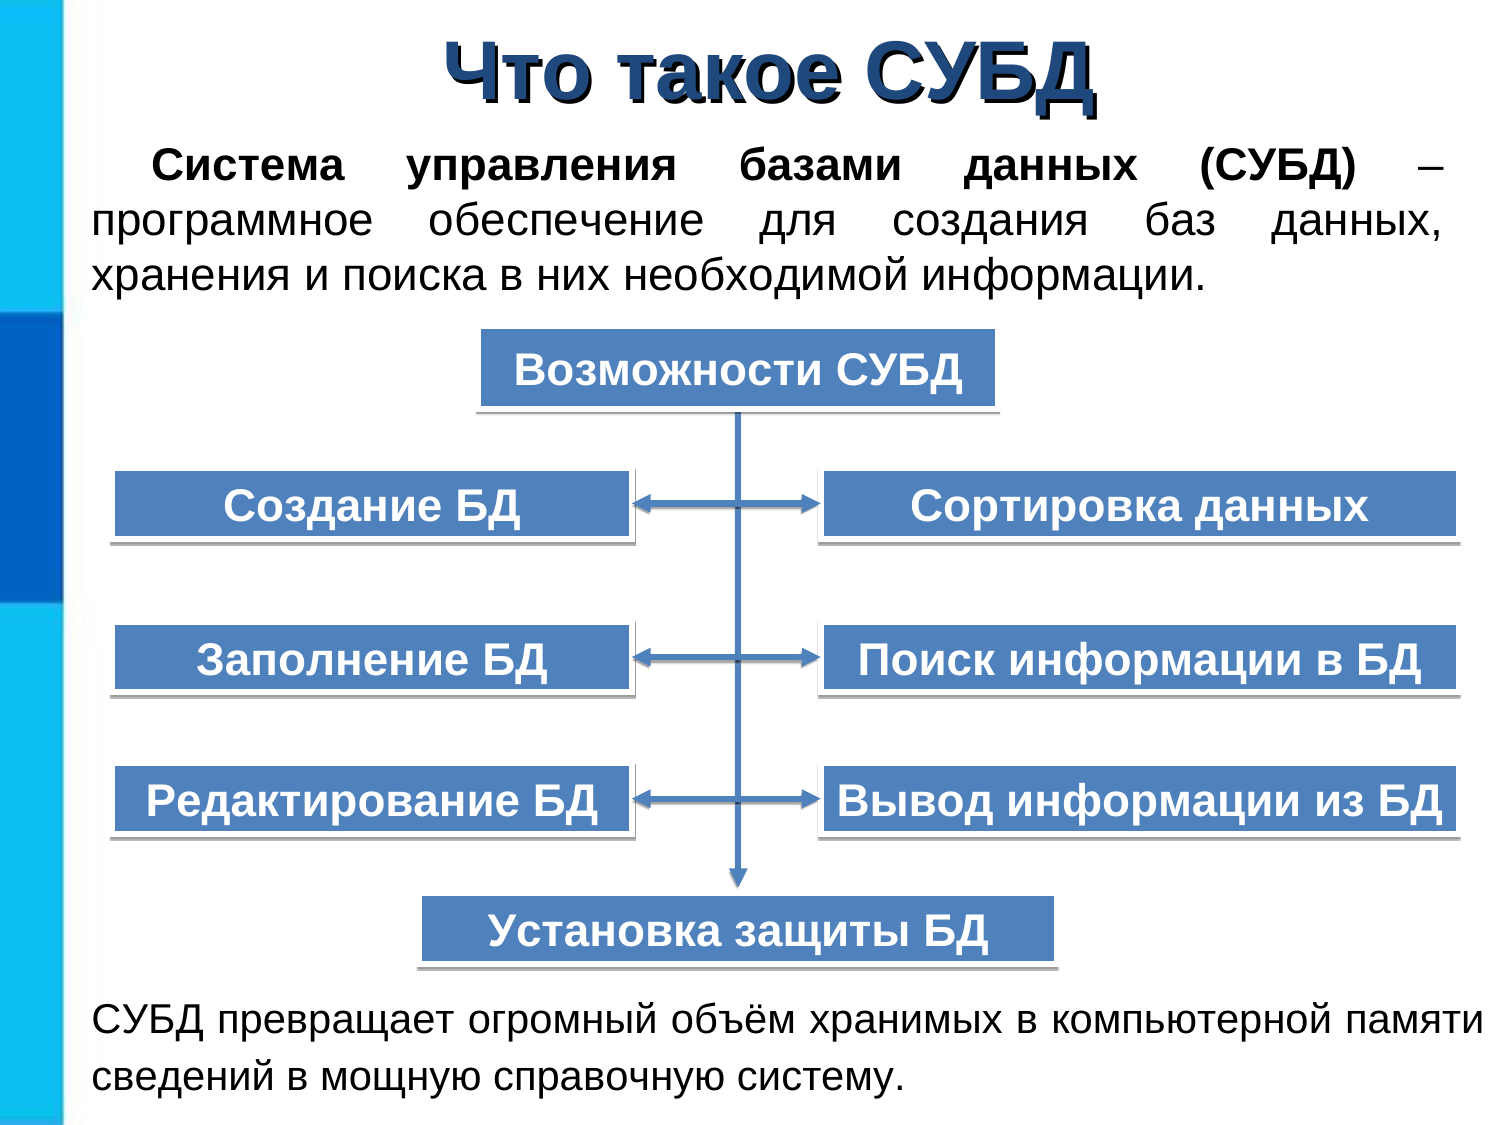

Что такое СУБД
Система управления базами данных (СУБД) – программное обеспечение для создания баз данных, хранения и поиска в них необходимой информации.
Возможности СУБД
Создание БД
Сортировка данных
Заполнение БД
Поиск информации в БД
Редактирование БД
Вывод информации из БД
Установка защиты БД
СУБД превращает огромный объём хранимых в компьютерной памяти сведений в мощную справочную систему.